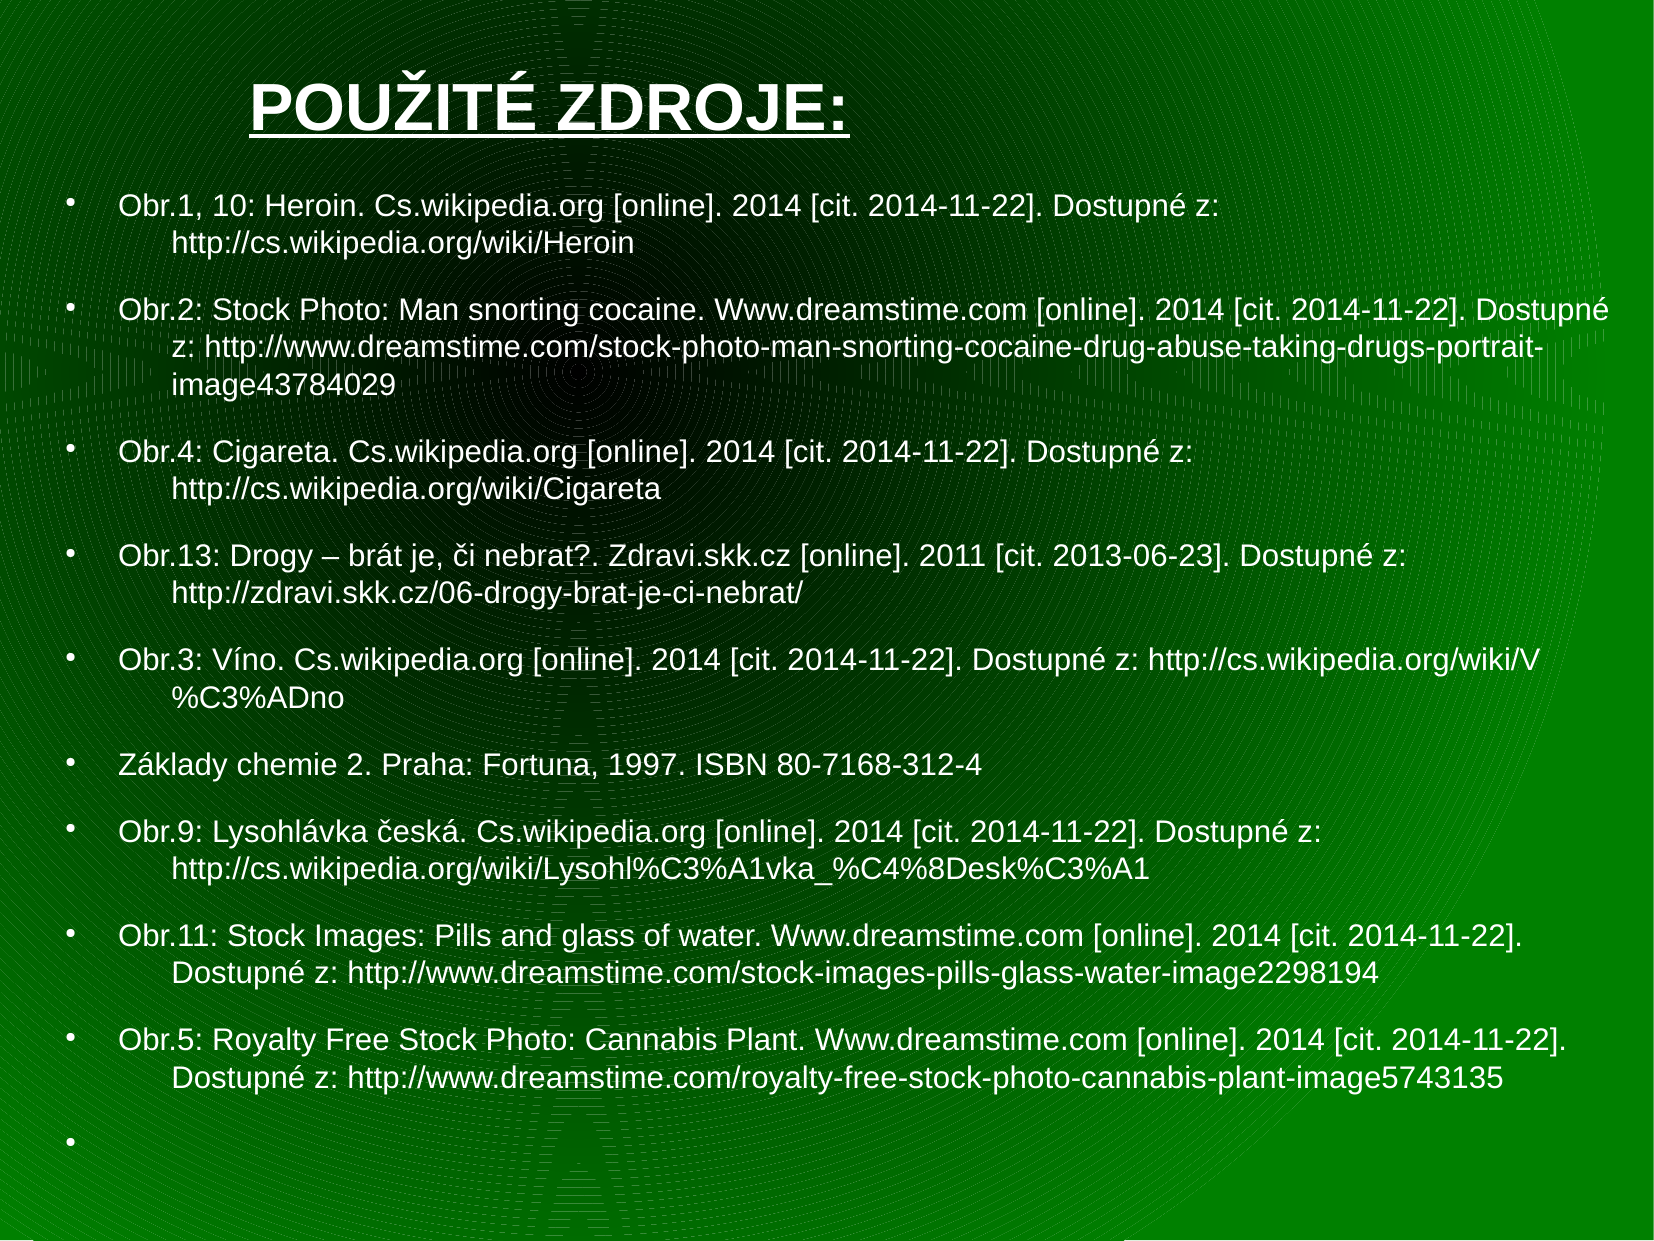

# POUŽITÉ ZDROJE:
Obr.1, 10: Heroin. Cs.wikipedia.org [online]. 2014 [cit. 2014-11-22]. Dostupné z: http://cs.wikipedia.org/wiki/Heroin
Obr.2: Stock Photo: Man snorting cocaine. Www.dreamstime.com [online]. 2014 [cit. 2014-11-22]. Dostupné z: http://www.dreamstime.com/stock-photo-man-snorting-cocaine-drug-abuse-taking-drugs-portrait-image43784029
Obr.4: Cigareta. Cs.wikipedia.org [online]. 2014 [cit. 2014-11-22]. Dostupné z: http://cs.wikipedia.org/wiki/Cigareta
Obr.13: Drogy – brát je, či nebrat?. Zdravi.skk.cz [online]. 2011 [cit. 2013-06-23]. Dostupné z: http://zdravi.skk.cz/06-drogy-brat-je-ci-nebrat/
Obr.3: Víno. Cs.wikipedia.org [online]. 2014 [cit. 2014-11-22]. Dostupné z: http://cs.wikipedia.org/wiki/V%C3%ADno
Základy chemie 2. Praha: Fortuna, 1997. ISBN 80-7168-312-4
Obr.9: Lysohlávka česká. Cs.wikipedia.org [online]. 2014 [cit. 2014-11-22]. Dostupné z: http://cs.wikipedia.org/wiki/Lysohl%C3%A1vka_%C4%8Desk%C3%A1
Obr.11: Stock Images: Pills and glass of water. Www.dreamstime.com [online]. 2014 [cit. 2014-11-22]. Dostupné z: http://www.dreamstime.com/stock-images-pills-glass-water-image2298194
Obr.5: Royalty Free Stock Photo: Cannabis Plant. Www.dreamstime.com [online]. 2014 [cit. 2014-11-22]. Dostupné z: http://www.dreamstime.com/royalty-free-stock-photo-cannabis-plant-image5743135